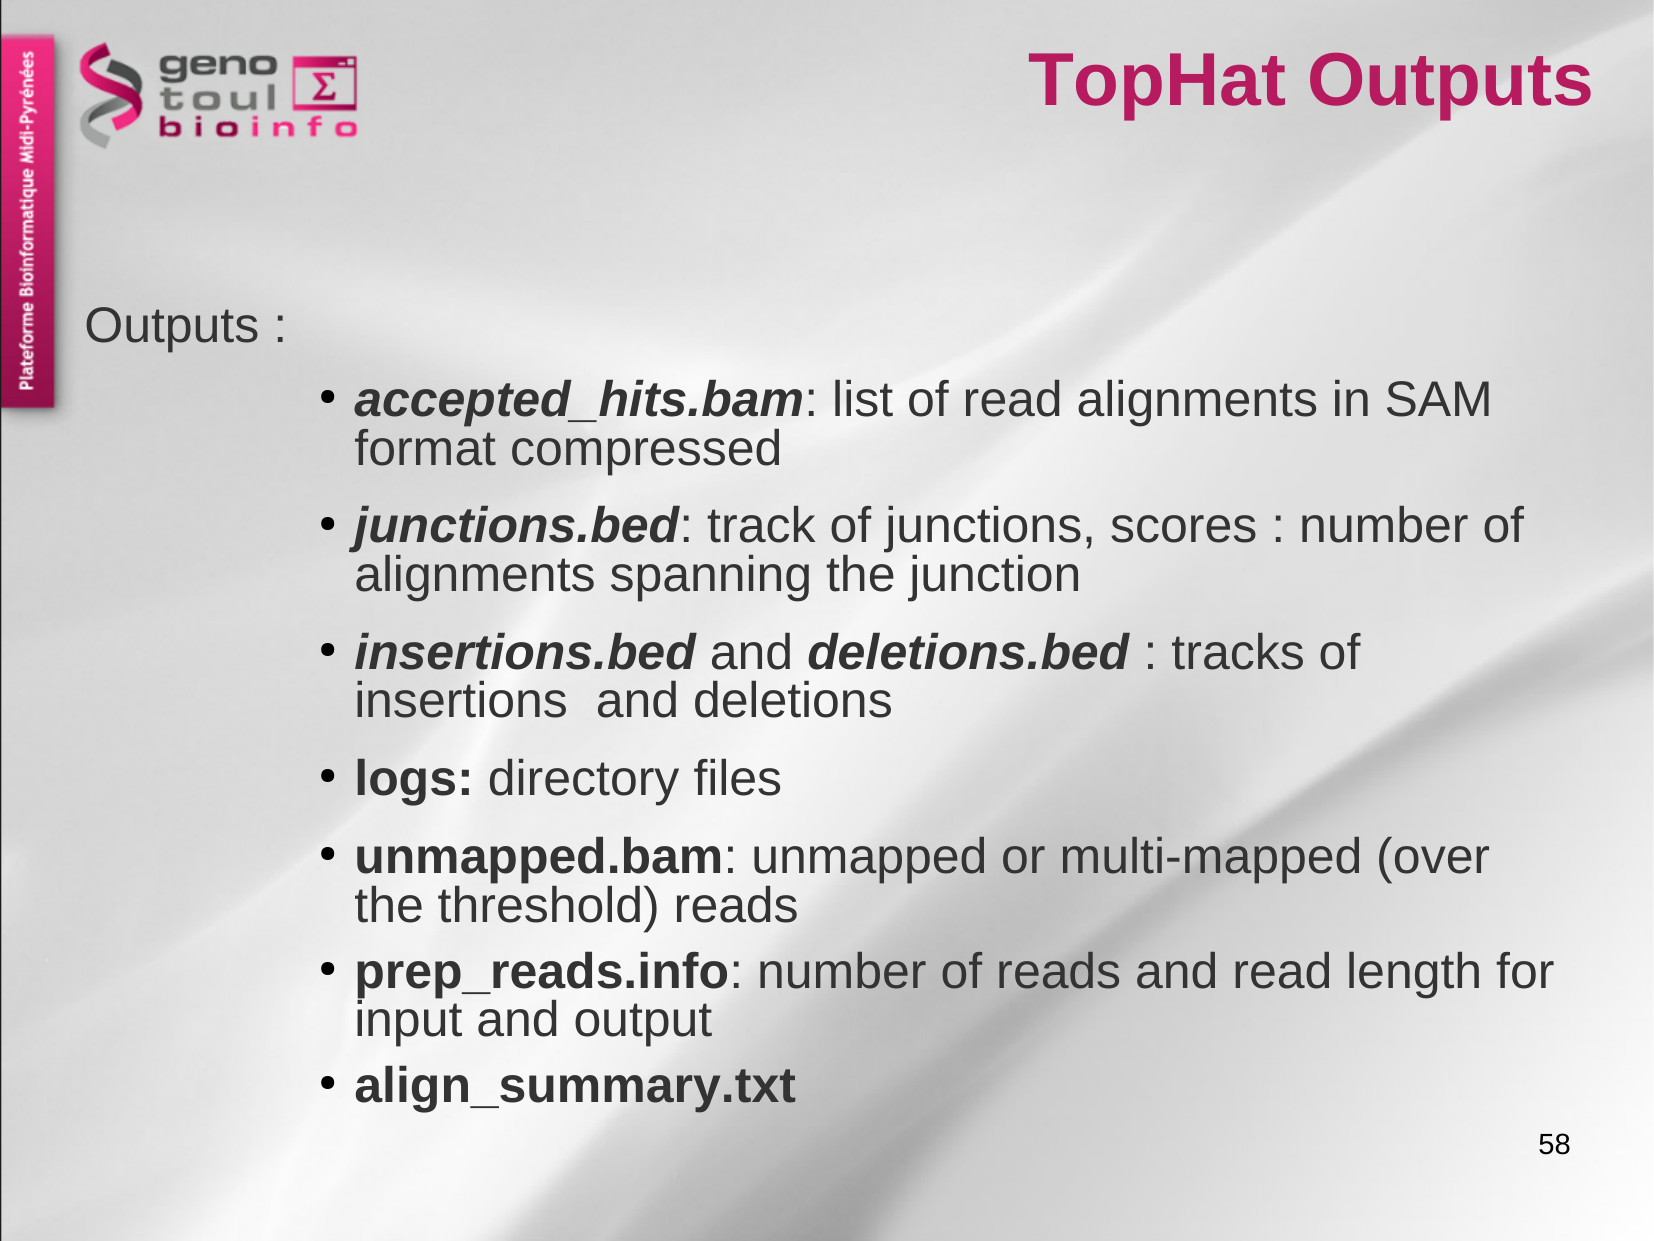

TopHat Outputs
# Outputs :
accepted_hits.bam: list of read alignments in SAM format compressed
junctions.bed: track of junctions, scores : number of alignments spanning the junction
insertions.bed and deletions.bed : tracks of insertions and deletions
logs: directory files
unmapped.bam: unmapped or multi-mapped (over the threshold) reads
prep_reads.info: number of reads and read length for input and output
align_summary.txt